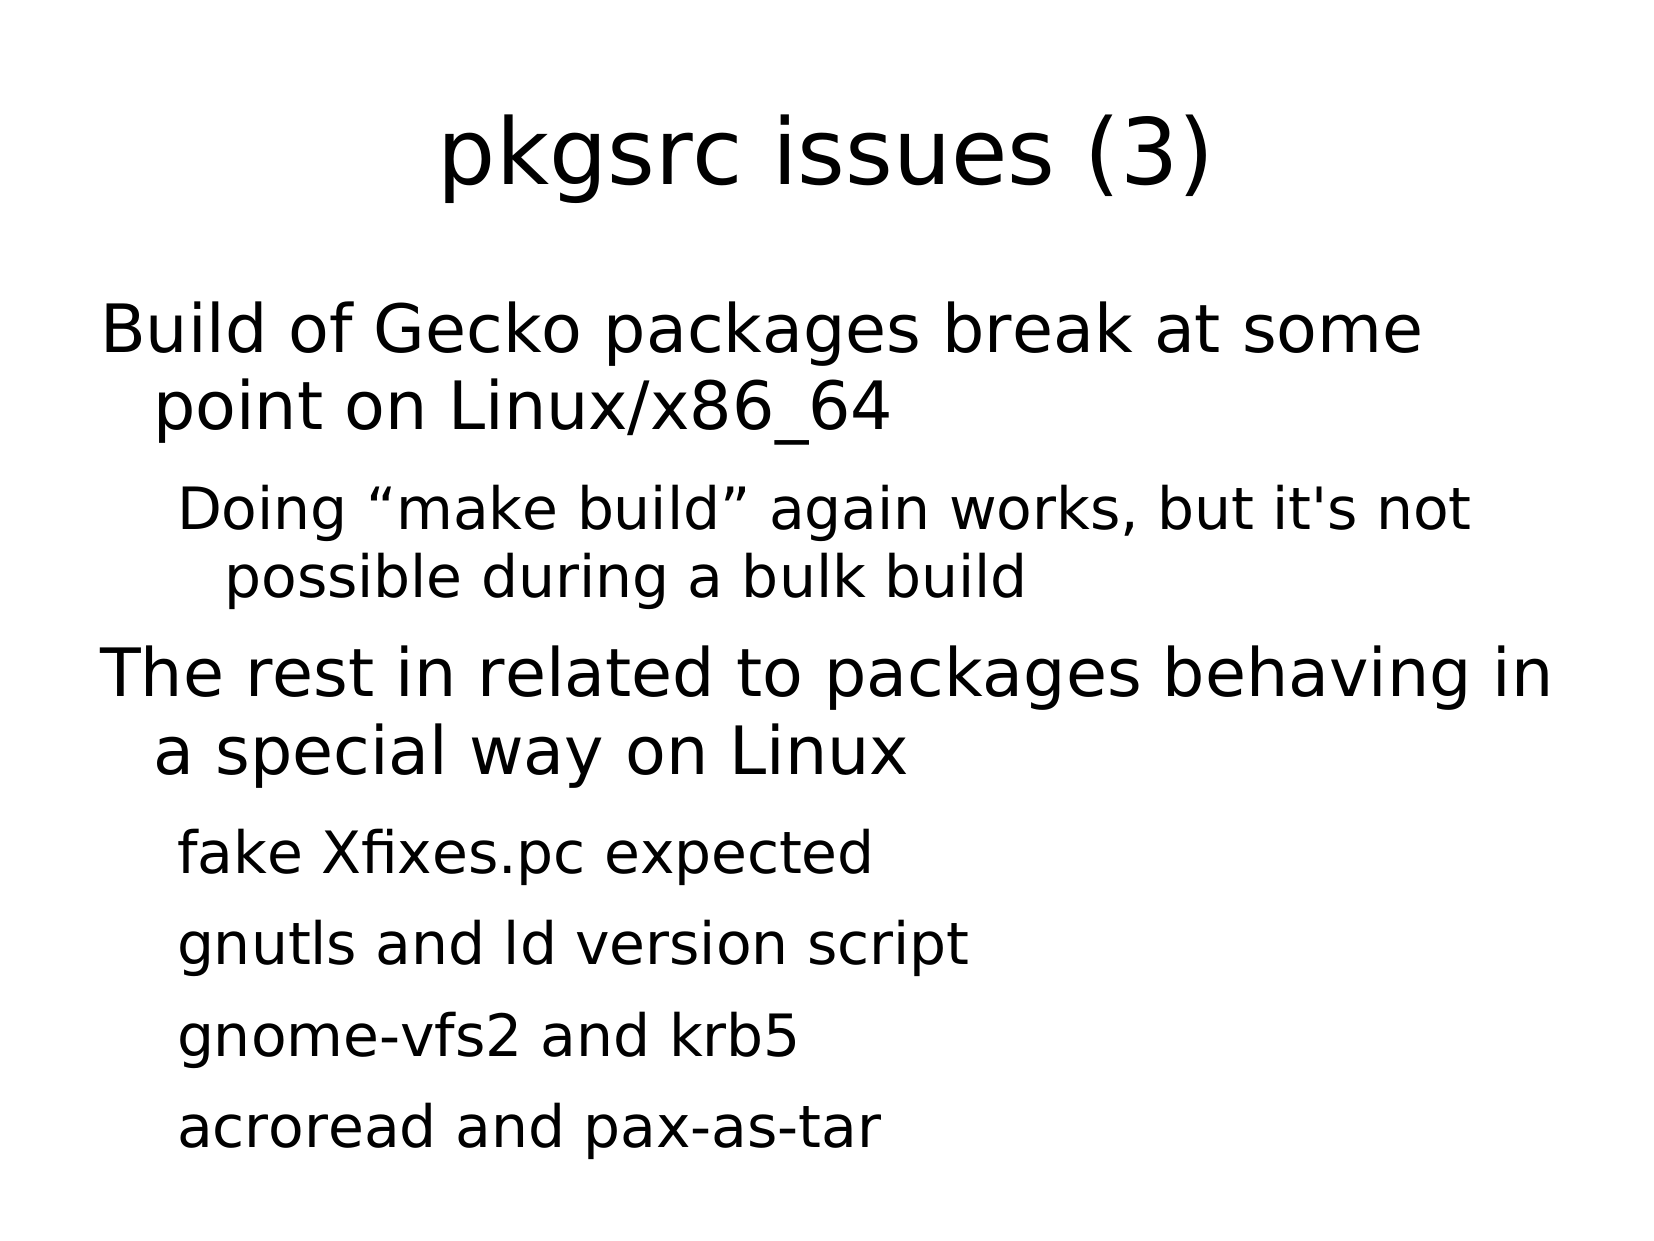

# pkgsrc issues (3)
Build of Gecko packages break at some point on Linux/x86_64
Doing “make build” again works, but it's not possible during a bulk build
The rest in related to packages behaving in a special way on Linux
fake Xfixes.pc expected
gnutls and ld version script
gnome-vfs2 and krb5
acroread and pax-as-tar